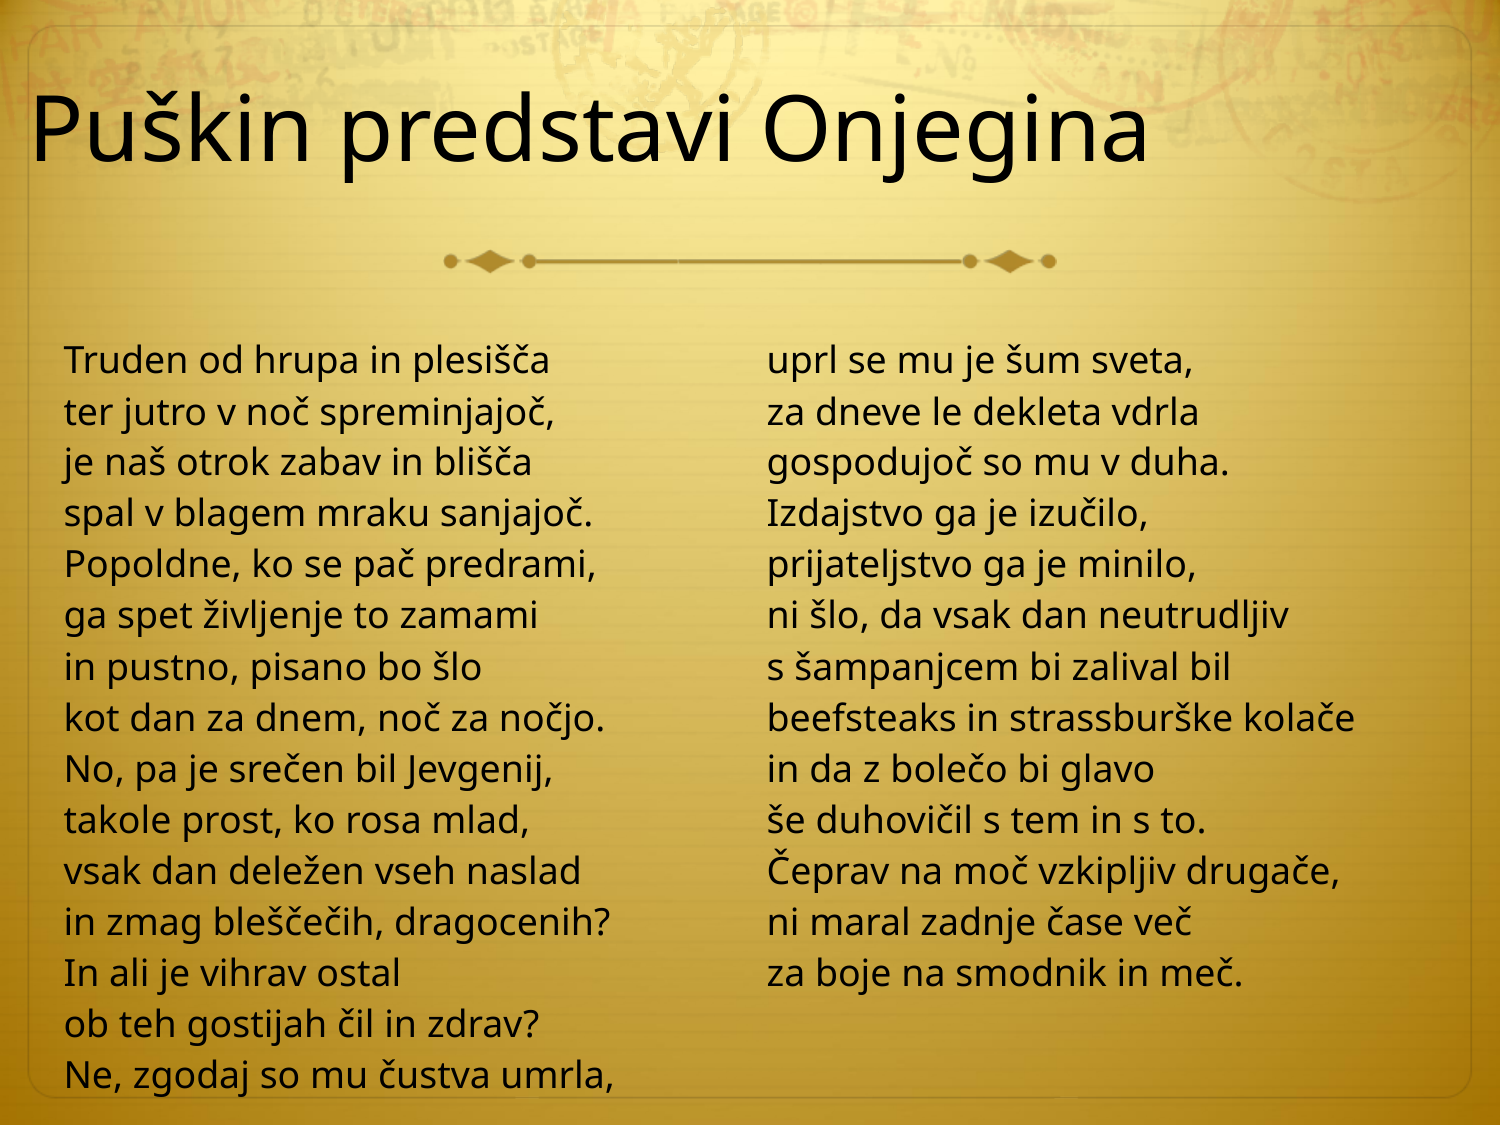

Puškin predstavi Onjegina
| Truden od hrupa in plesišča ter jutro v noč spreminjajoč, je naš otrok zabav in blišča spal v blagem mraku sanjajoč. Popoldne, ko se pač predrami, ga spet življenje to zamami in pustno, pisano bo šlo kot dan za dnem, noč za nočjo.  No, pa je srečen bil Jevgenij, takole prost, ko rosa mlad, vsak dan deležen vseh naslad in zmag bleščečih, dragocenih? In ali je vihrav ostal ob teh gostijah čil in zdrav? Ne, zgodaj so mu čustva umrla, | uprl se mu je šum sveta, za dneve le dekleta vdrla gospodujoč so mu v duha. Izdajstvo ga je izučilo, prijateljstvo ga je minilo, ni šlo, da vsak dan neutrudljiv s šampanjcem bi zalival bil beefsteaks in strassburške kolače in da z bolečo bi glavo še duhovičil s tem in s to. Čeprav na moč vzkipljiv drugače, ni maral zadnje čase več za boje na smodnik in meč. |
| --- | --- |